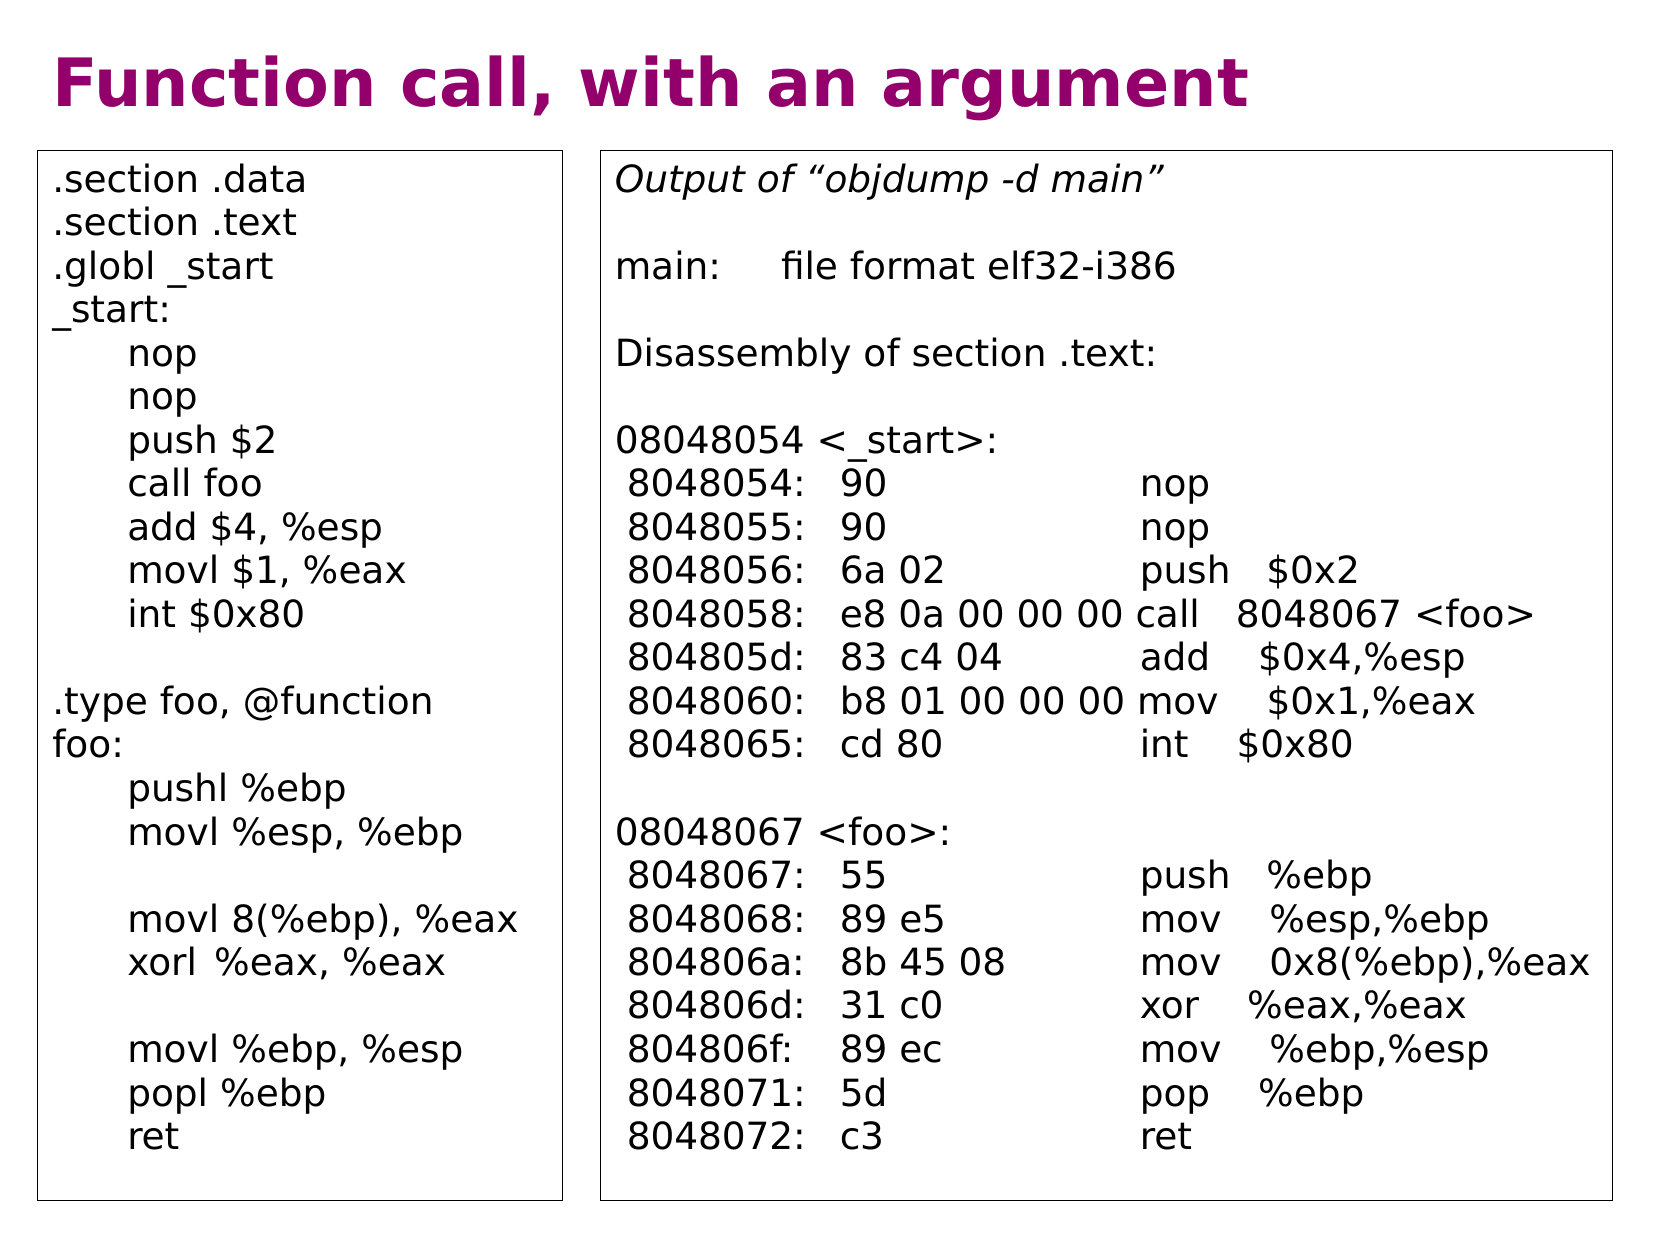

Function call, with an argument
.section .data
.section .text
.globl _start
_start:
	nop
	nop
	push $2
	call foo
	add $4, %esp
	movl $1, %eax
	int $0x80
.type foo, @function
foo:
	pushl %ebp
	movl %esp, %ebp
	movl 8(%ebp), %eax
	xorl	 %eax, %eax
	movl %ebp, %esp
	popl %ebp
	ret
Output of “objdump -d main”
main: file format elf32-i386
Disassembly of section .text:
08048054 <_start>:
 8048054:	90 	nop
 8048055:	90 	nop
 8048056:	6a 02 	push $0x2
 8048058:	e8 0a 00 00 00 call 8048067 <foo>
 804805d:	83 c4 04 	add $0x4,%esp
 8048060:	b8 01 00 00 00 mov $0x1,%eax
 8048065:	cd 80 	int $0x80
08048067 <foo>:
 8048067:	55 	push %ebp
 8048068:	89 e5 	mov %esp,%ebp
 804806a:	8b 45 08 	mov 0x8(%ebp),%eax
 804806d:	31 c0 	xor %eax,%eax
 804806f:	89 ec 	mov %ebp,%esp
 8048071:	5d 	pop %ebp
 8048072:	c3 	ret